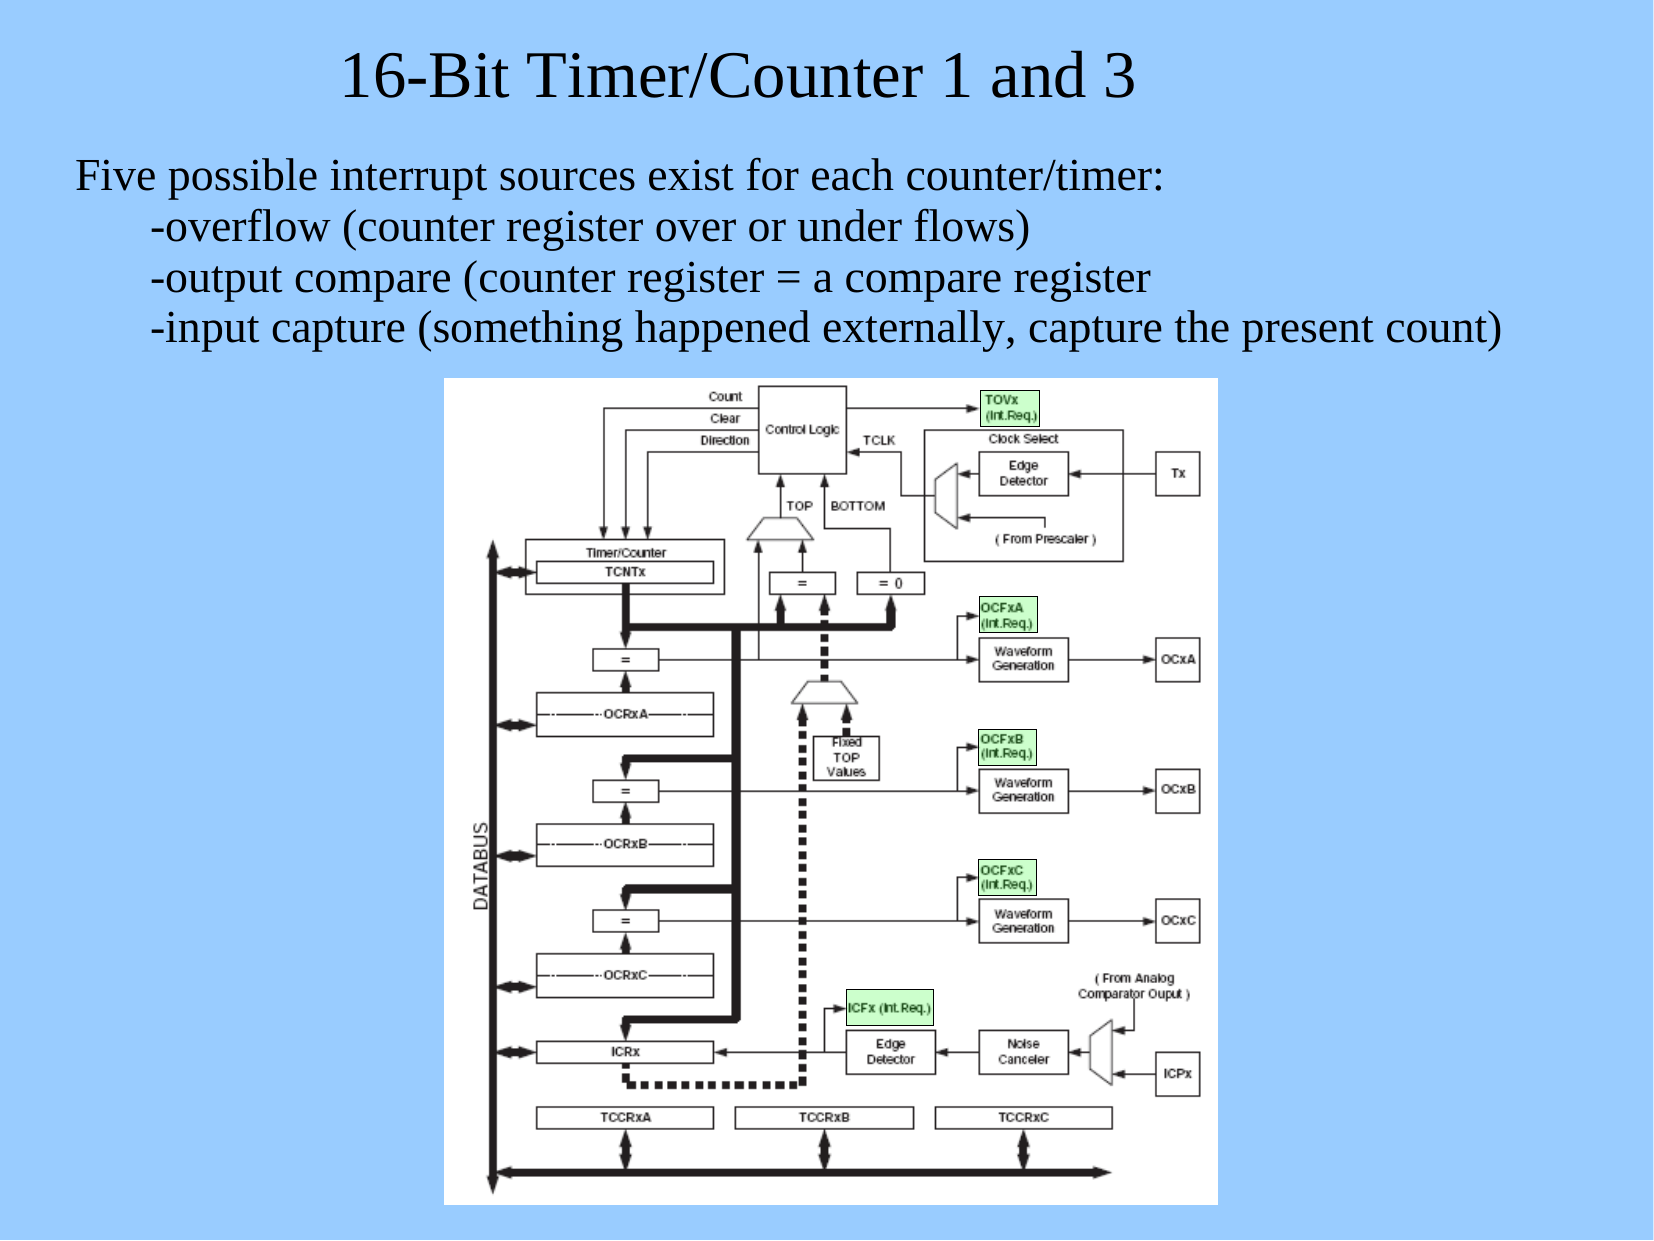

16-Bit Timer/Counter 1 and 3
Five possible interrupt sources exist for each counter/timer:
	-overflow (counter register over or under flows)
	-output compare (counter register = a compare register
	-input capture (something happened externally, capture the present count)